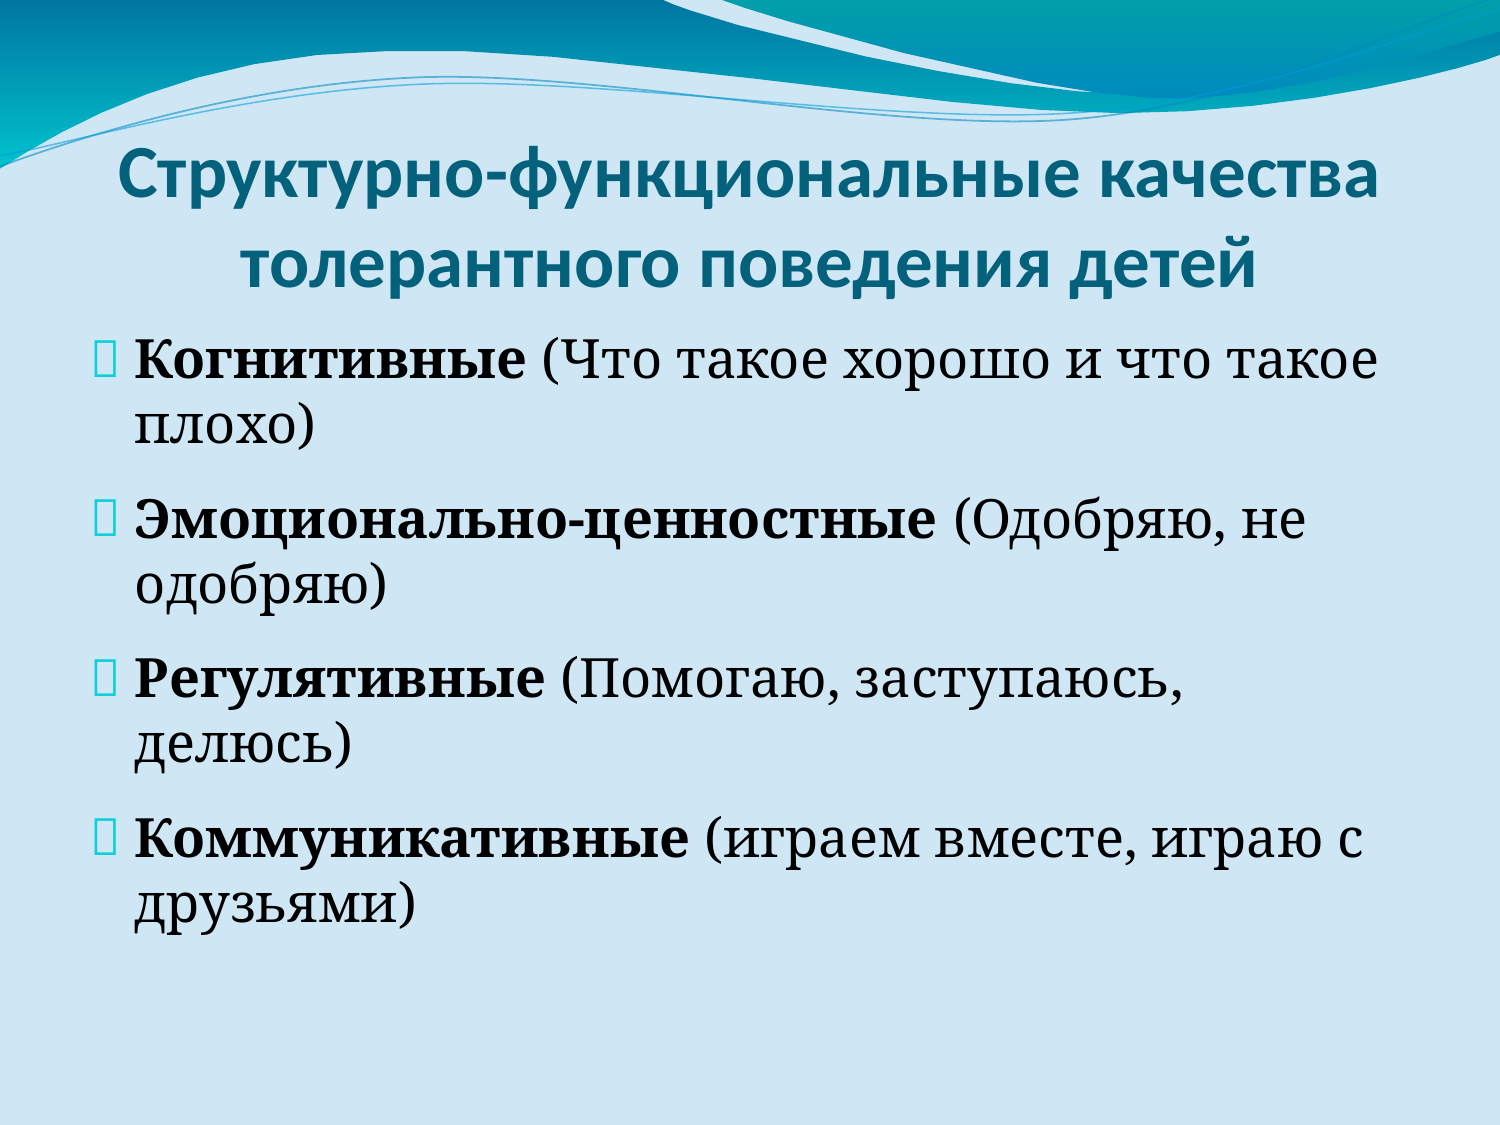

# Структурно-функциональные качества толерантного поведения детей
Когнитивные (Что такое хорошо и что такое плохо)
Эмоционально-ценностные (Одобряю, не одобряю)
Регулятивные (Помогаю, заступаюсь, делюсь)
Коммуникативные (играем вместе, играю с друзьями)